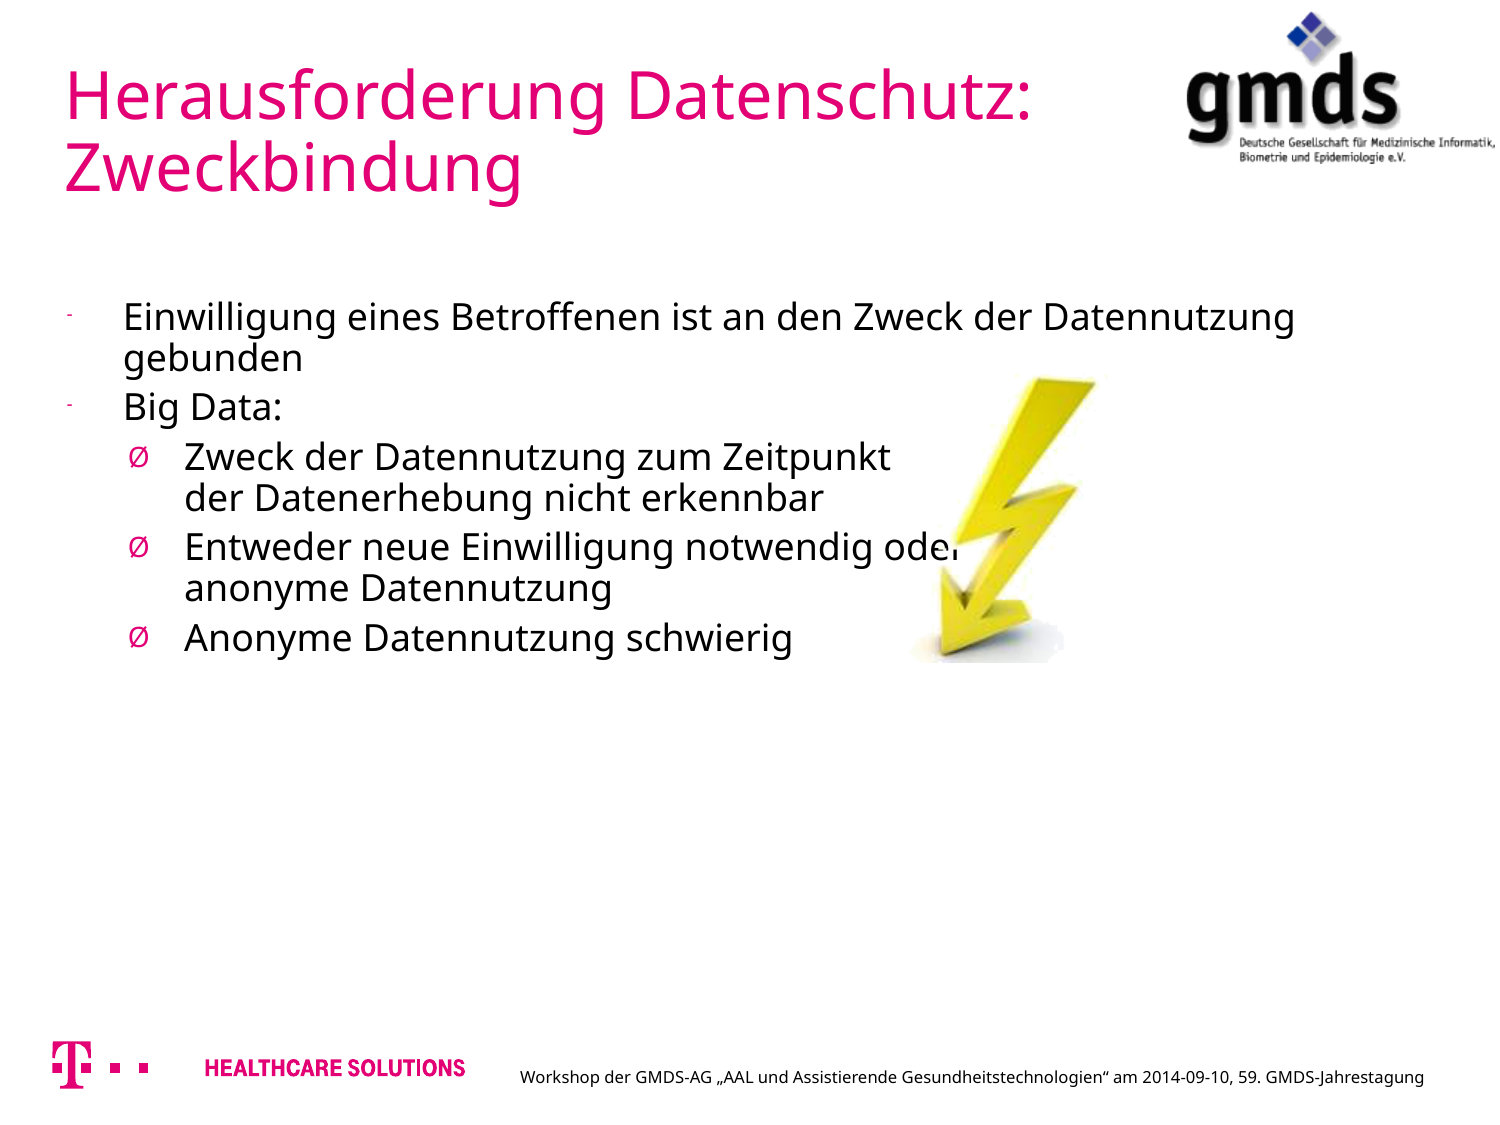

# Herausforderung Datenschutz: Zweckbindung
Einwilligung eines Betroffenen ist an den Zweck der Datennutzung gebunden
Big Data:
Zweck der Datennutzung zum Zeitpunkt
der Datenerhebung nicht erkennbar
Entweder neue Einwilligung notwendig oder
anonyme Datennutzung
Anonyme Datennutzung schwierig
Workshop der GMDS-AG „AAL und Assistierende Gesundheitstechnologien“ am 2014-09-10, 59. GMDS-Jahrestagung